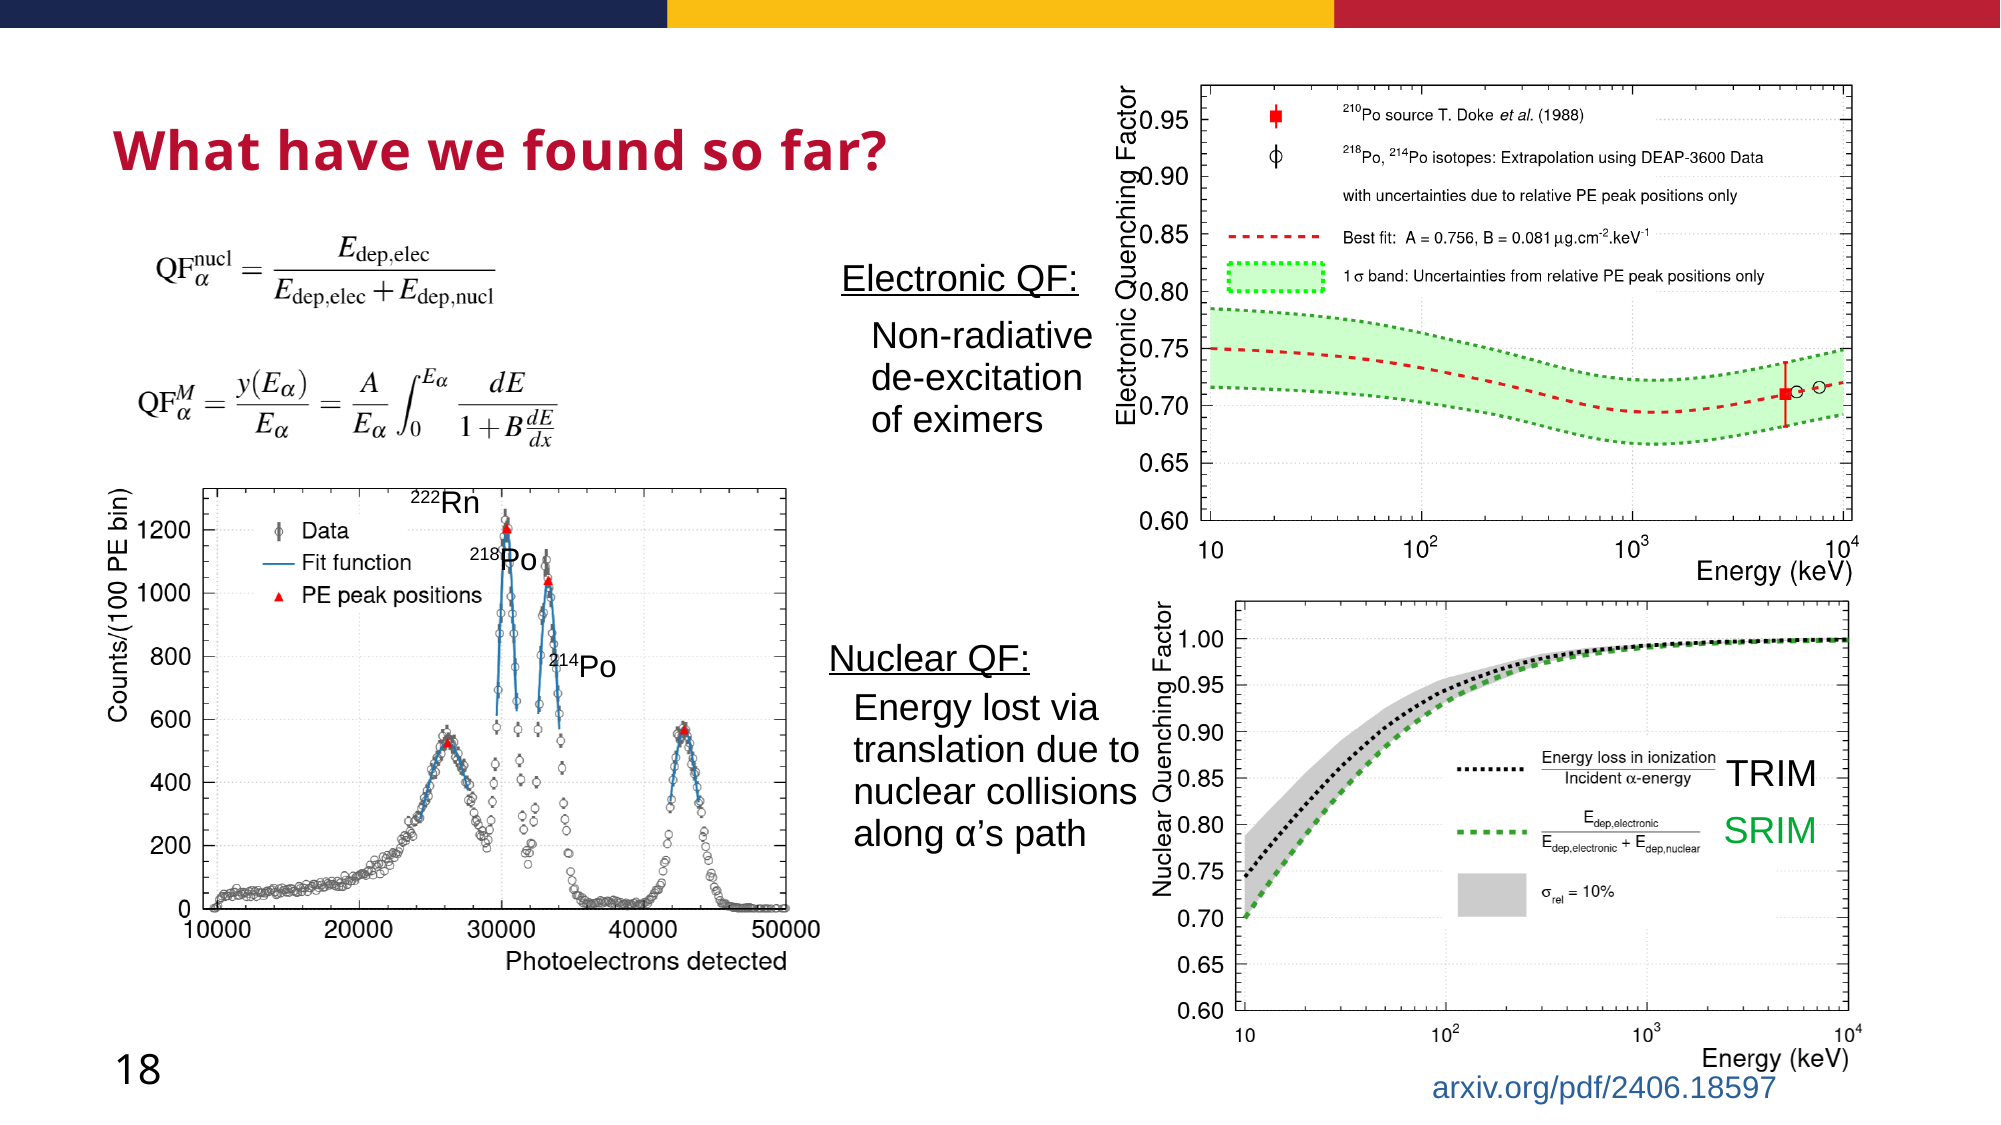

# What have we found so far?
Electronic QF:
Non-radiative
de-excitation
of eximers
222Rn
218Po
Nuclear QF:
214Po
Energy lost via
translation due to
nuclear collisions
along α’s path
TRIM
SRIM
arxiv.org/pdf/2406.18597